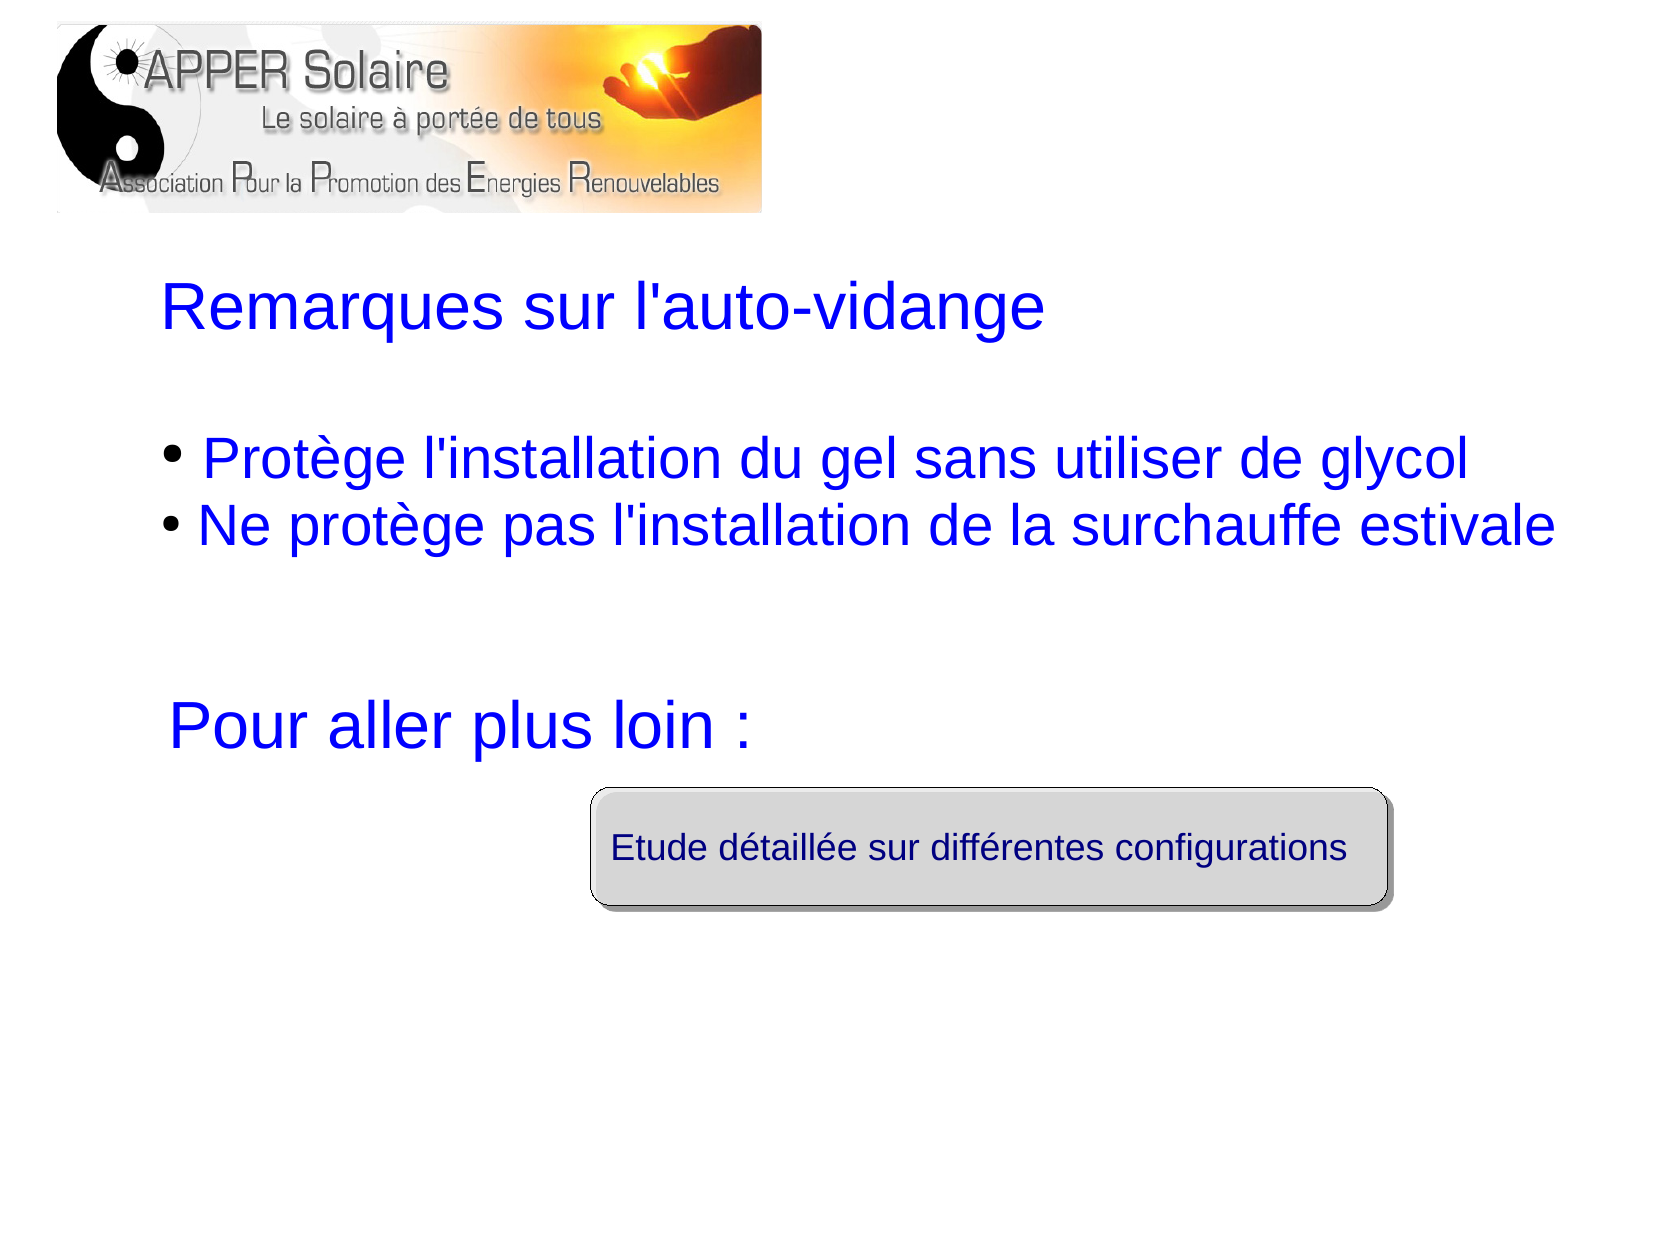

Remarques sur l'auto-vidange
 Protège l'installation du gel sans utiliser de glycol
 Ne protège pas l'installation de la surchauffe estivale
Pour aller plus loin :
Etude détaillée sur différentes configurations